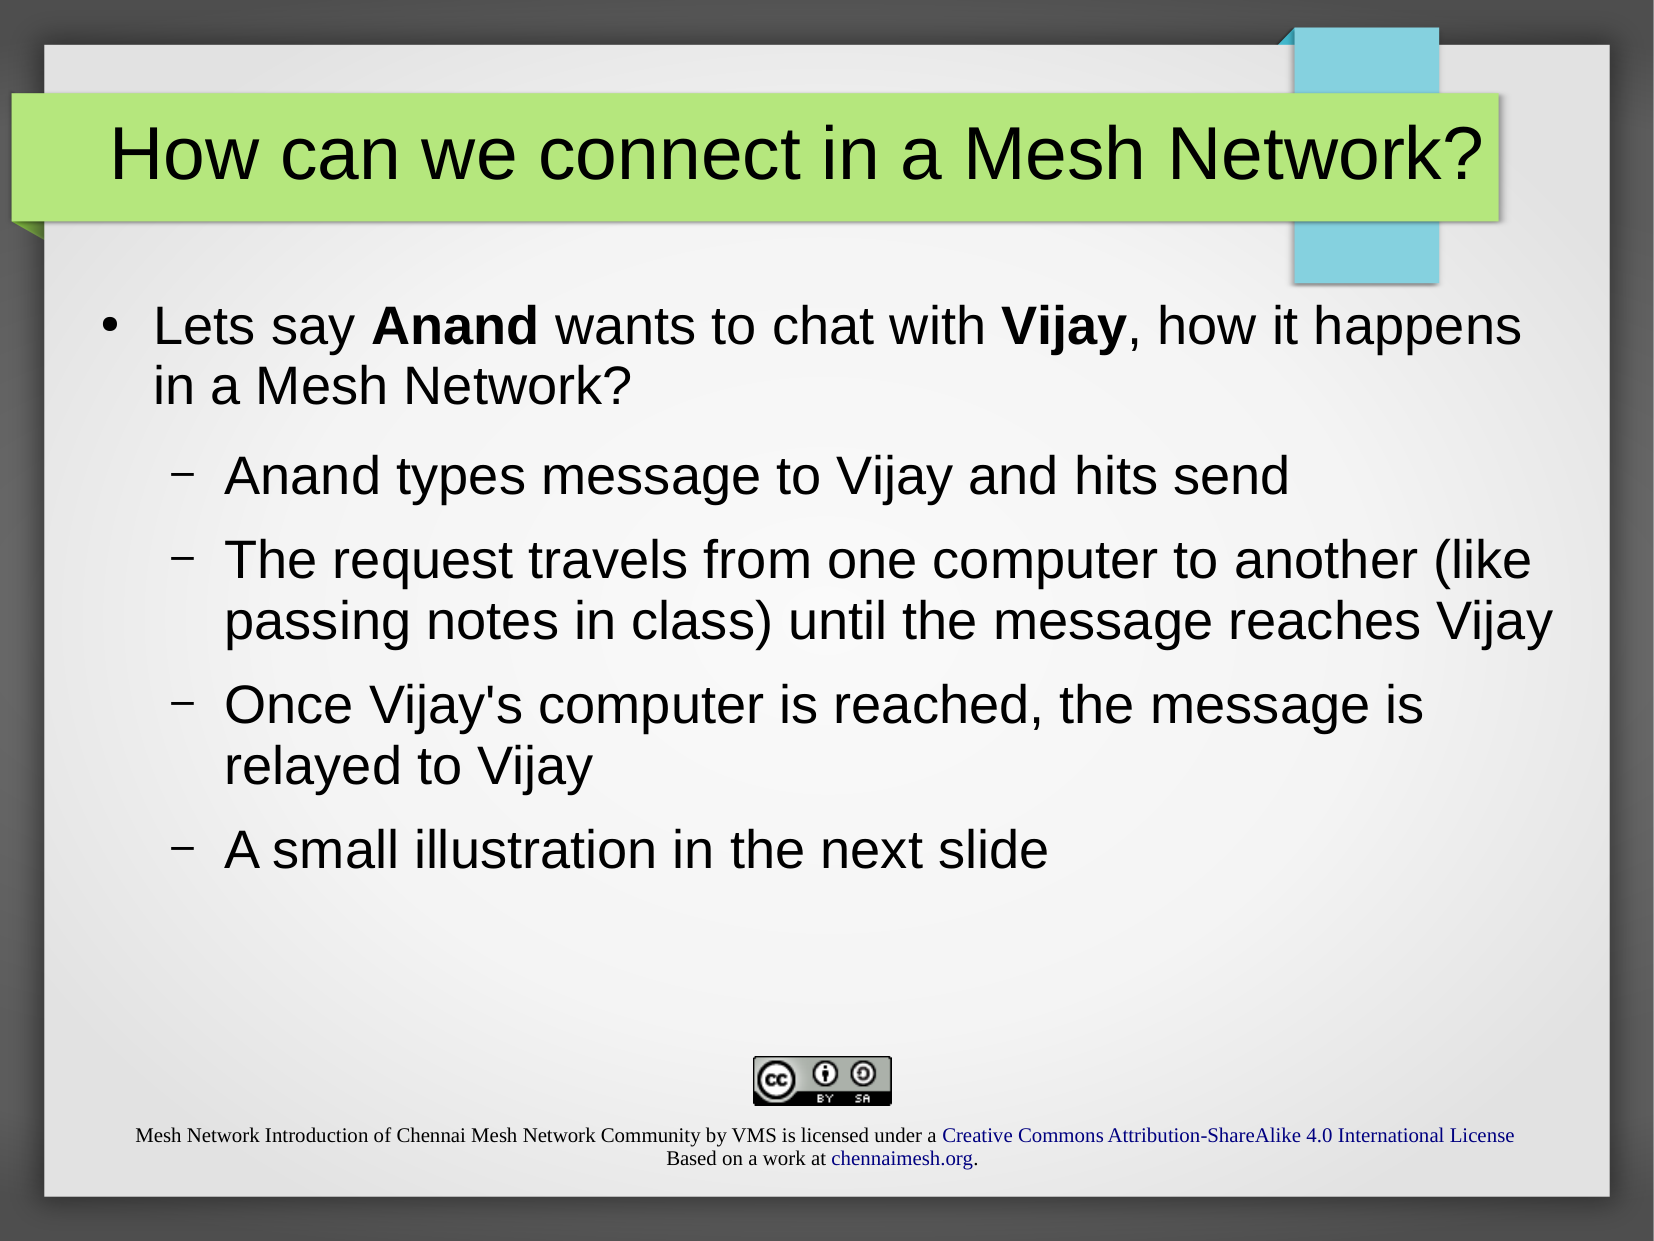

# How can we connect in a Mesh Network?
Lets say Anand wants to chat with Vijay, how it happens in a Mesh Network?
Anand types message to Vijay and hits send
The request travels from one computer to another (like passing notes in class) until the message reaches Vijay
Once Vijay's computer is reached, the message is relayed to Vijay
A small illustration in the next slide